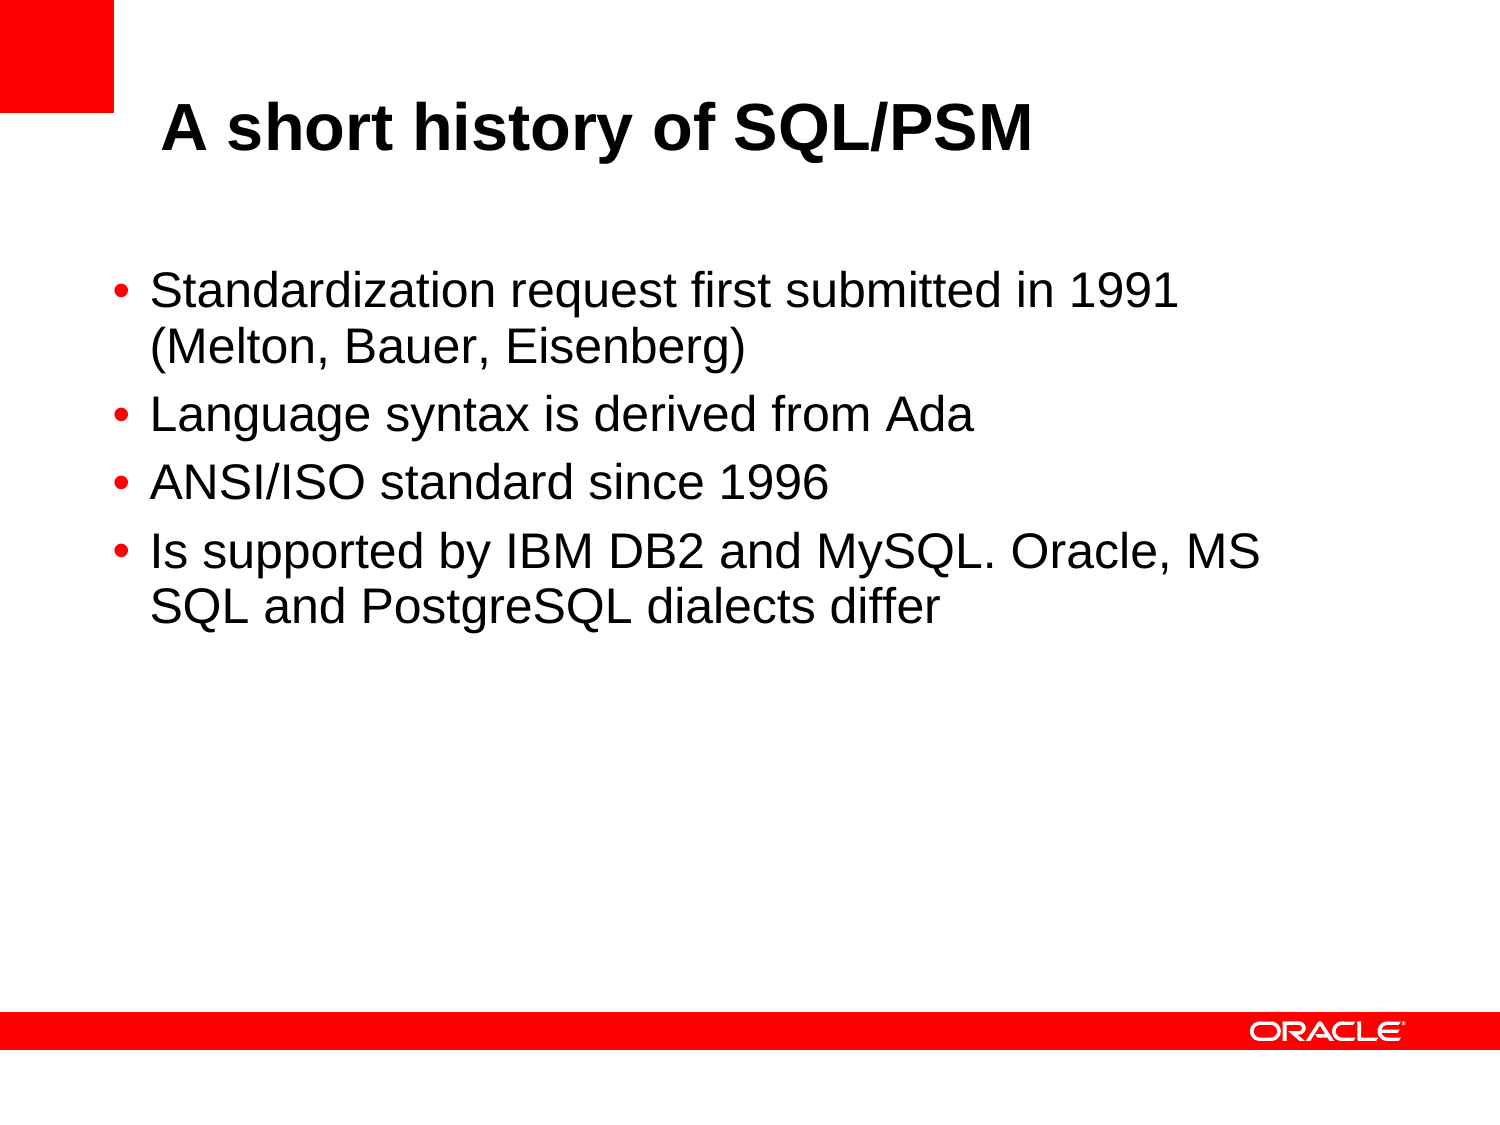

# A short history of SQL/PSM
Standardization request first submitted in 1991 (Melton, Bauer, Eisenberg)
Language syntax is derived from Ada
ANSI/ISO standard since 1996
Is supported by IBM DB2 and MySQL. Oracle, MS SQL and PostgreSQL dialects differ